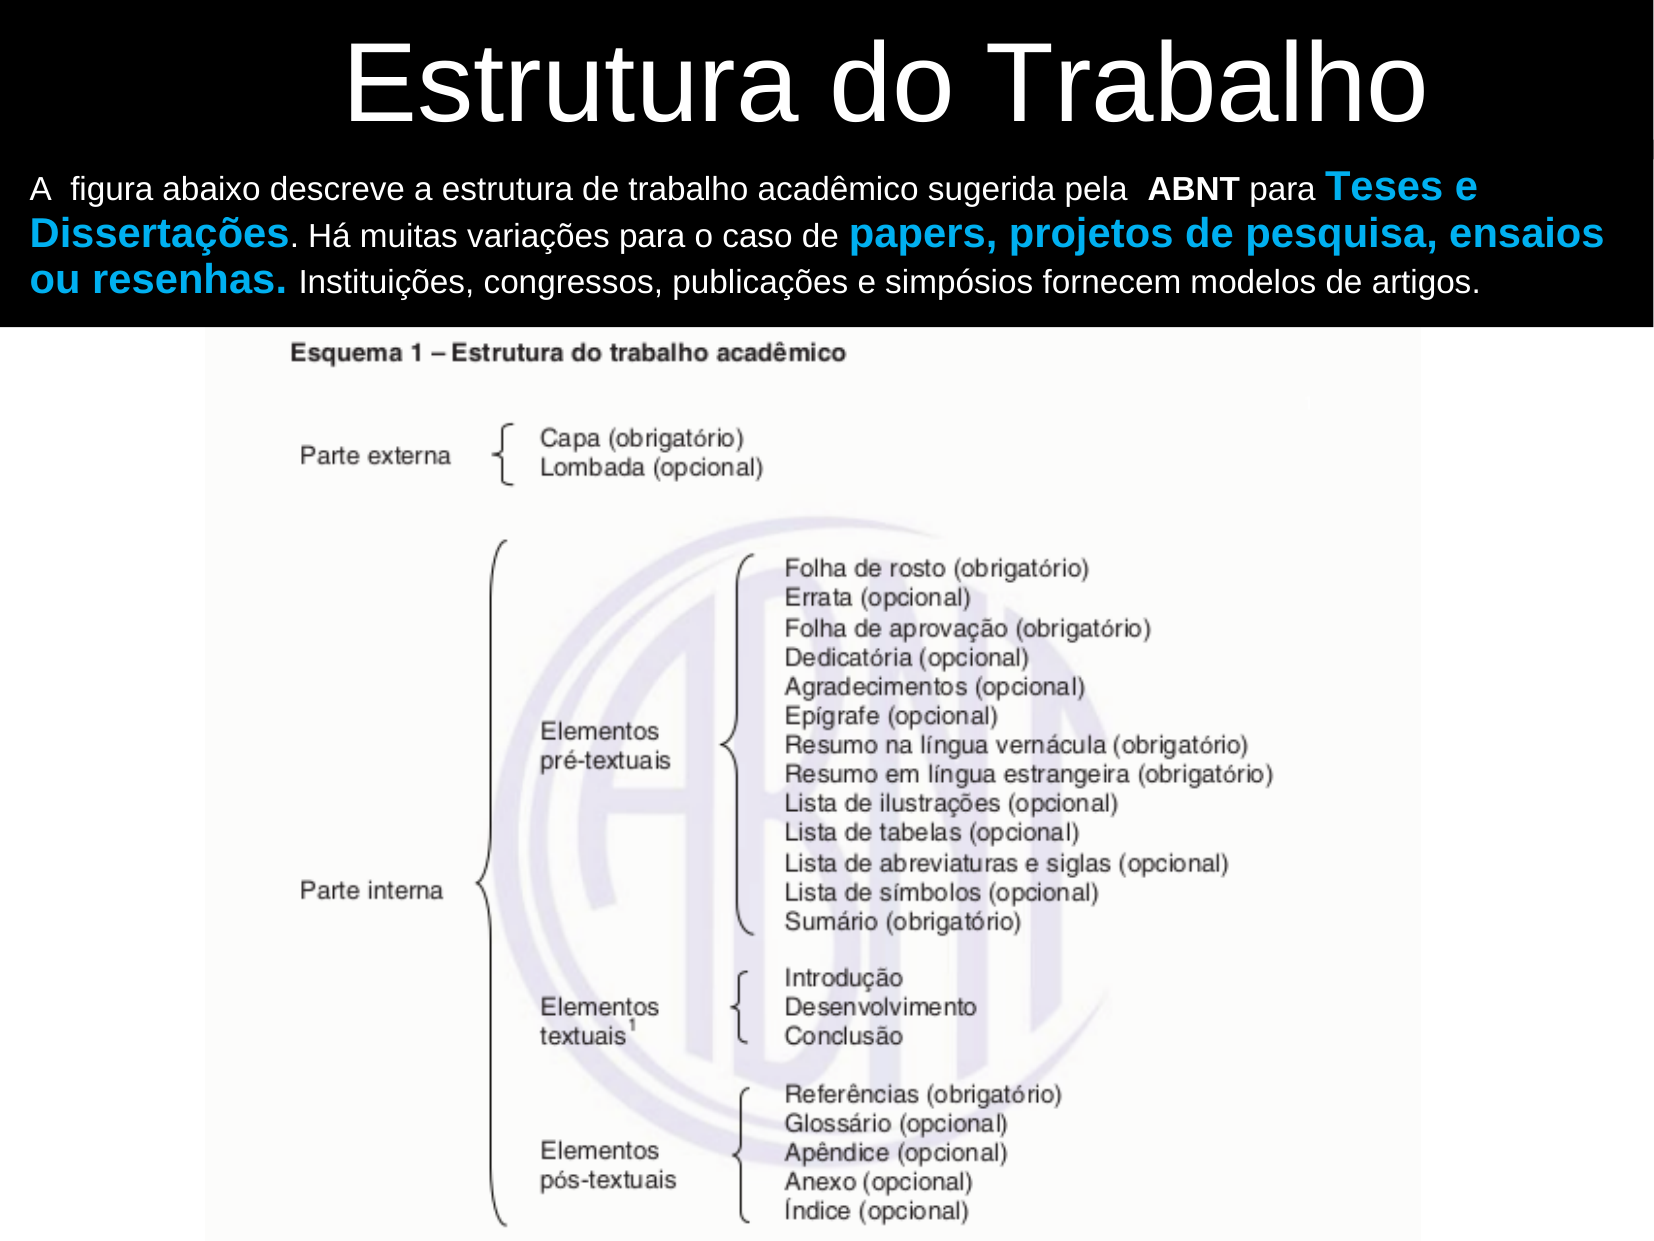

Estrutura do Trabalho
A figura abaixo descreve a estrutura de trabalho acadêmico sugerida pela ABNT para Teses e Dissertações. Há muitas variações para o caso de papers, projetos de pesquisa, ensaios ou resenhas. Instituições, congressos, publicações e simpósios fornecem modelos de artigos.